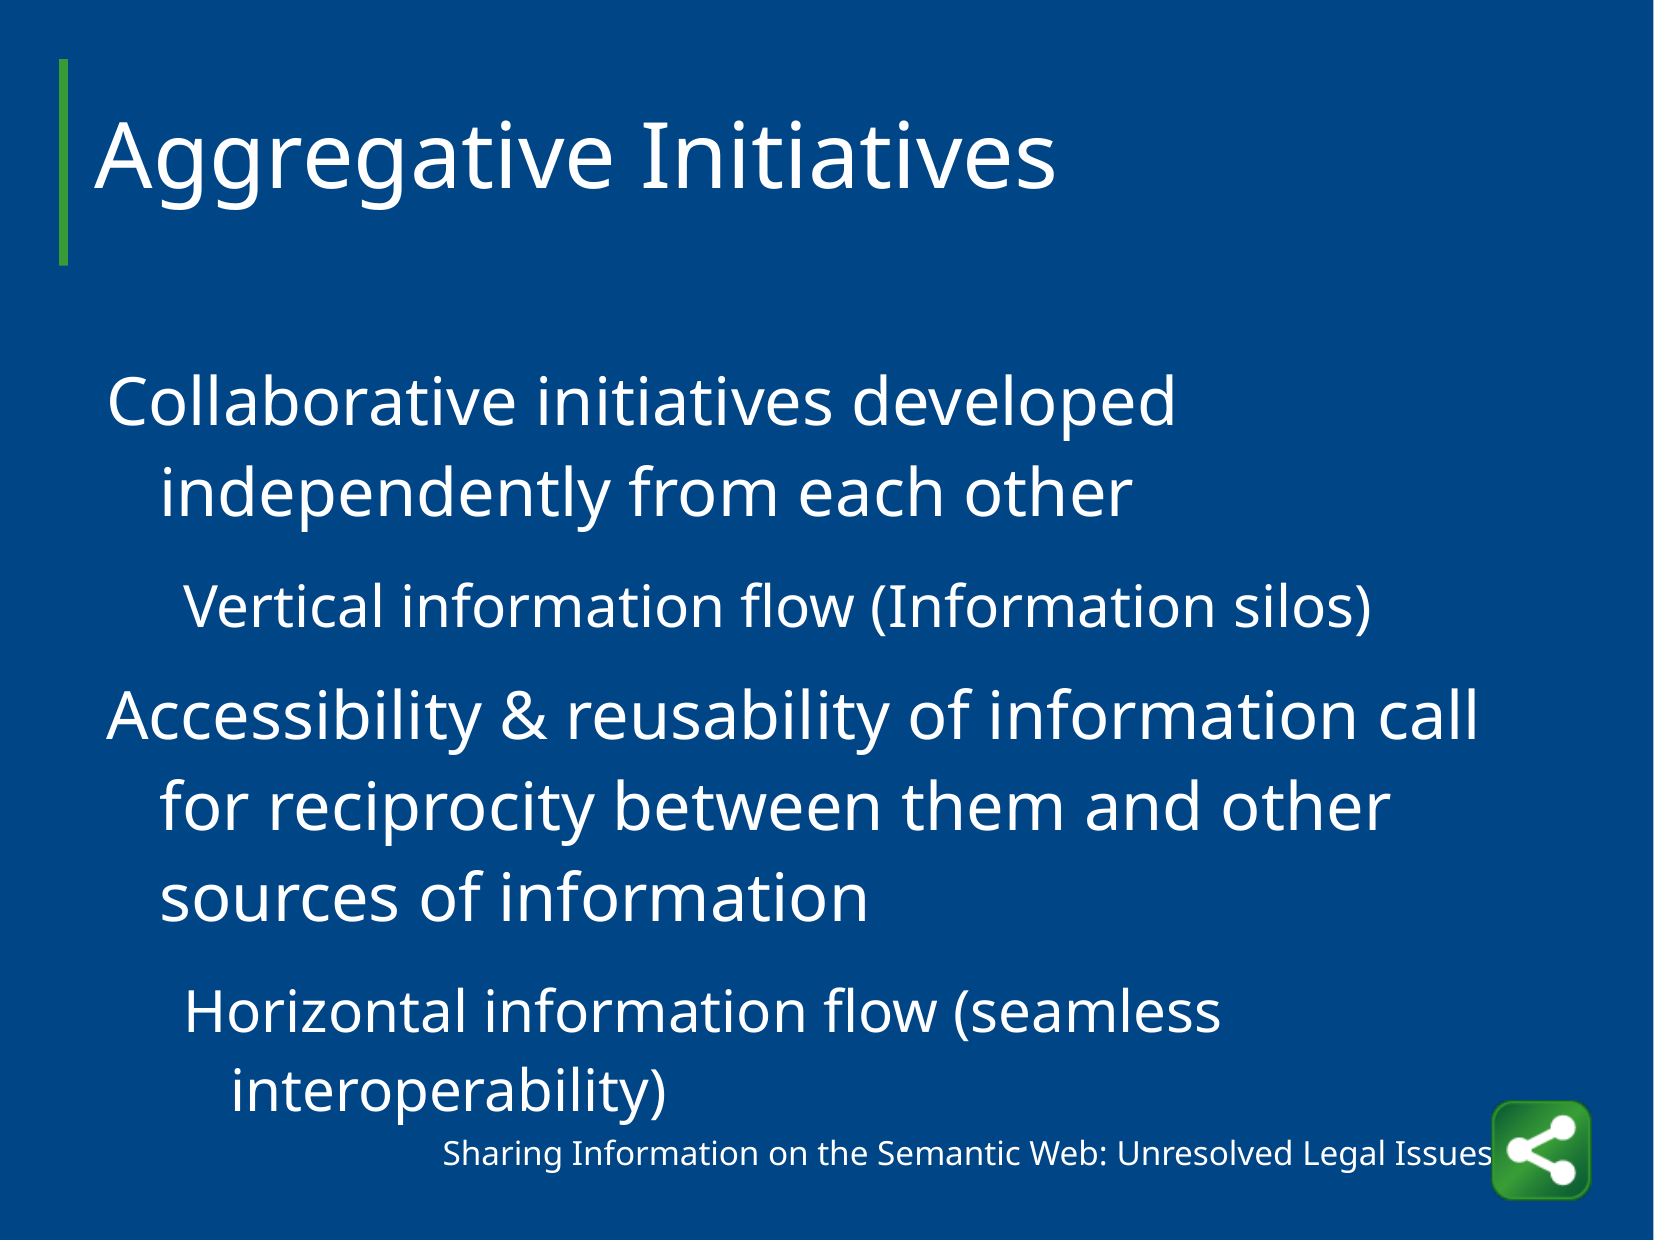

# Aggregative Initiatives
Collaborative initiatives developed independently from each other
Vertical information flow (Information silos)
Accessibility & reusability of information call for reciprocity between them and other sources of information
Horizontal information flow (seamless interoperability)